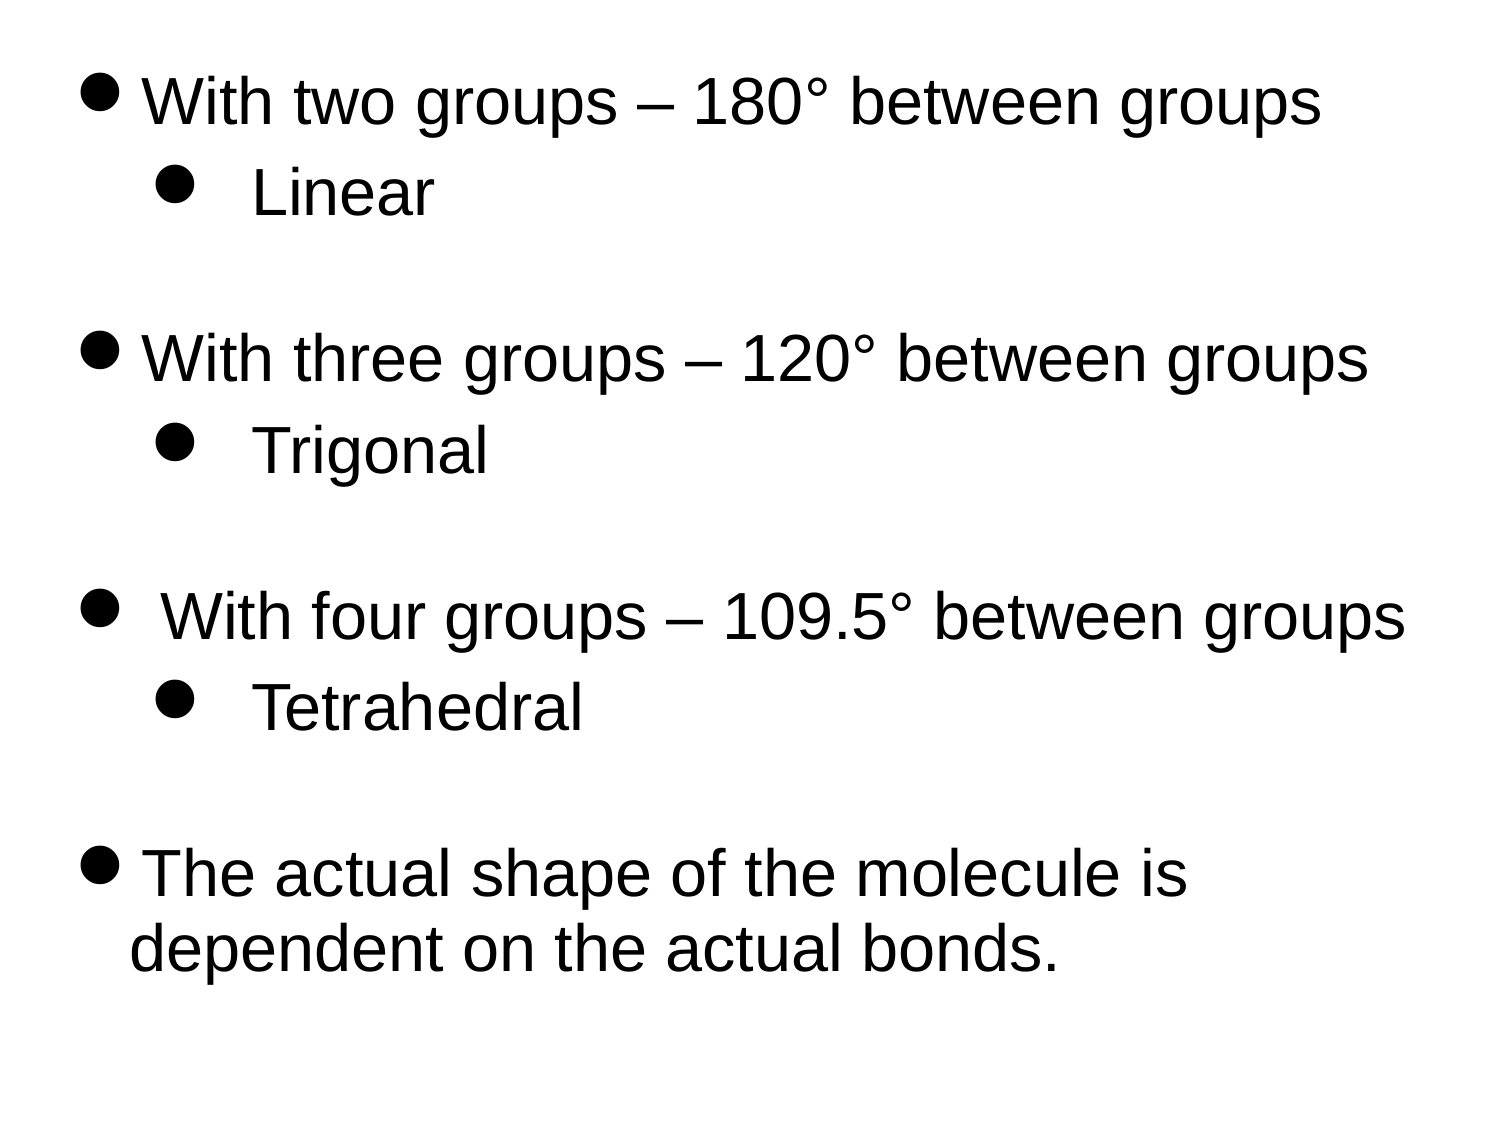

With two groups – 180° between groups
Linear
With three groups – 120° between groups
Trigonal
 With four groups – 109.5° between groups
Tetrahedral
The actual shape of the molecule is dependent on the actual bonds.